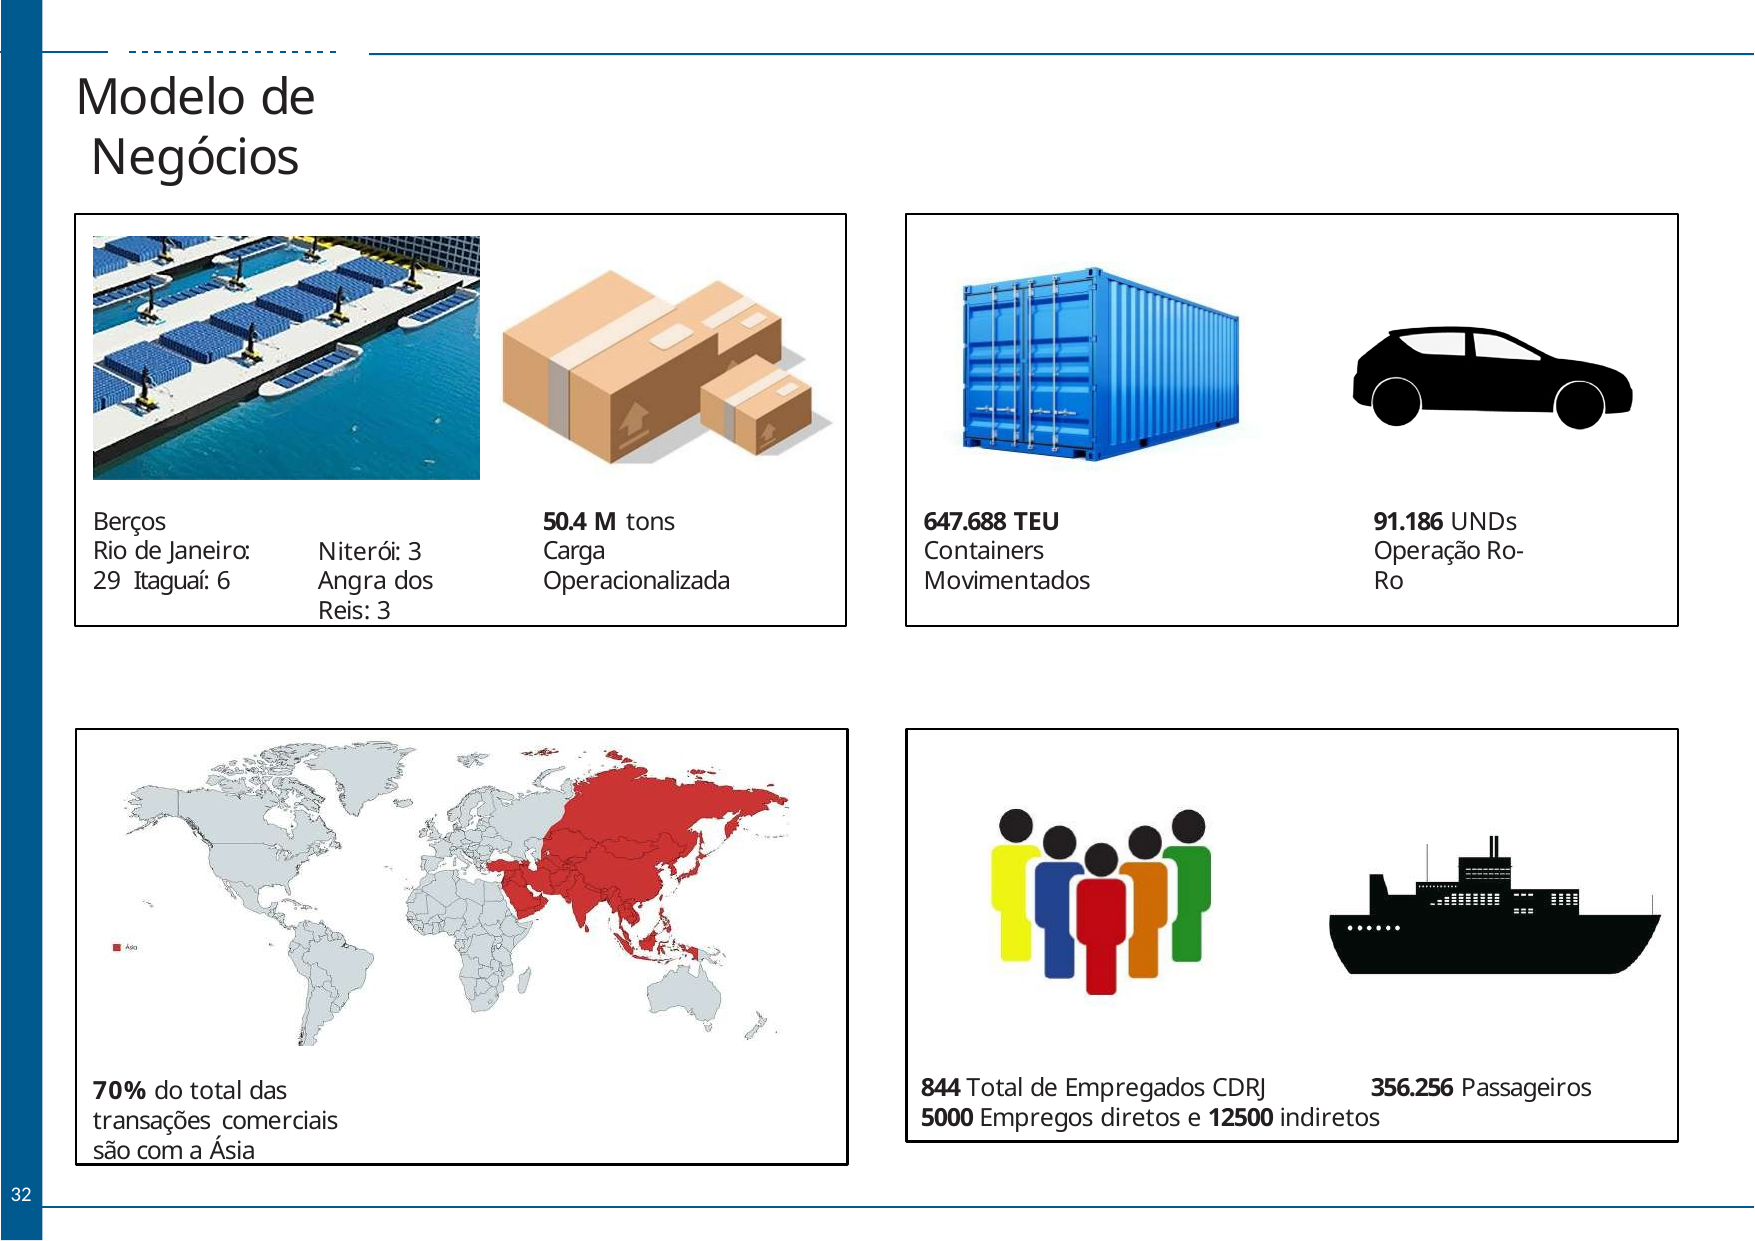

# Modelo de Negócios
Berços
Rio de Janeiro: 29 Itaguaí: 6
50.4 M tons
Carga Operacionalizada
647.688 TEU
Containers Movimentados
91.186 UNDs Operação Ro-Ro
Niterói: 3
Angra dos Reis: 3
70% do total das transações comerciais são com a Ásia
844 Total de Empregados CDRJ	356.256 Passageiros
5000 Empregos diretos e 12500 indiretos
32